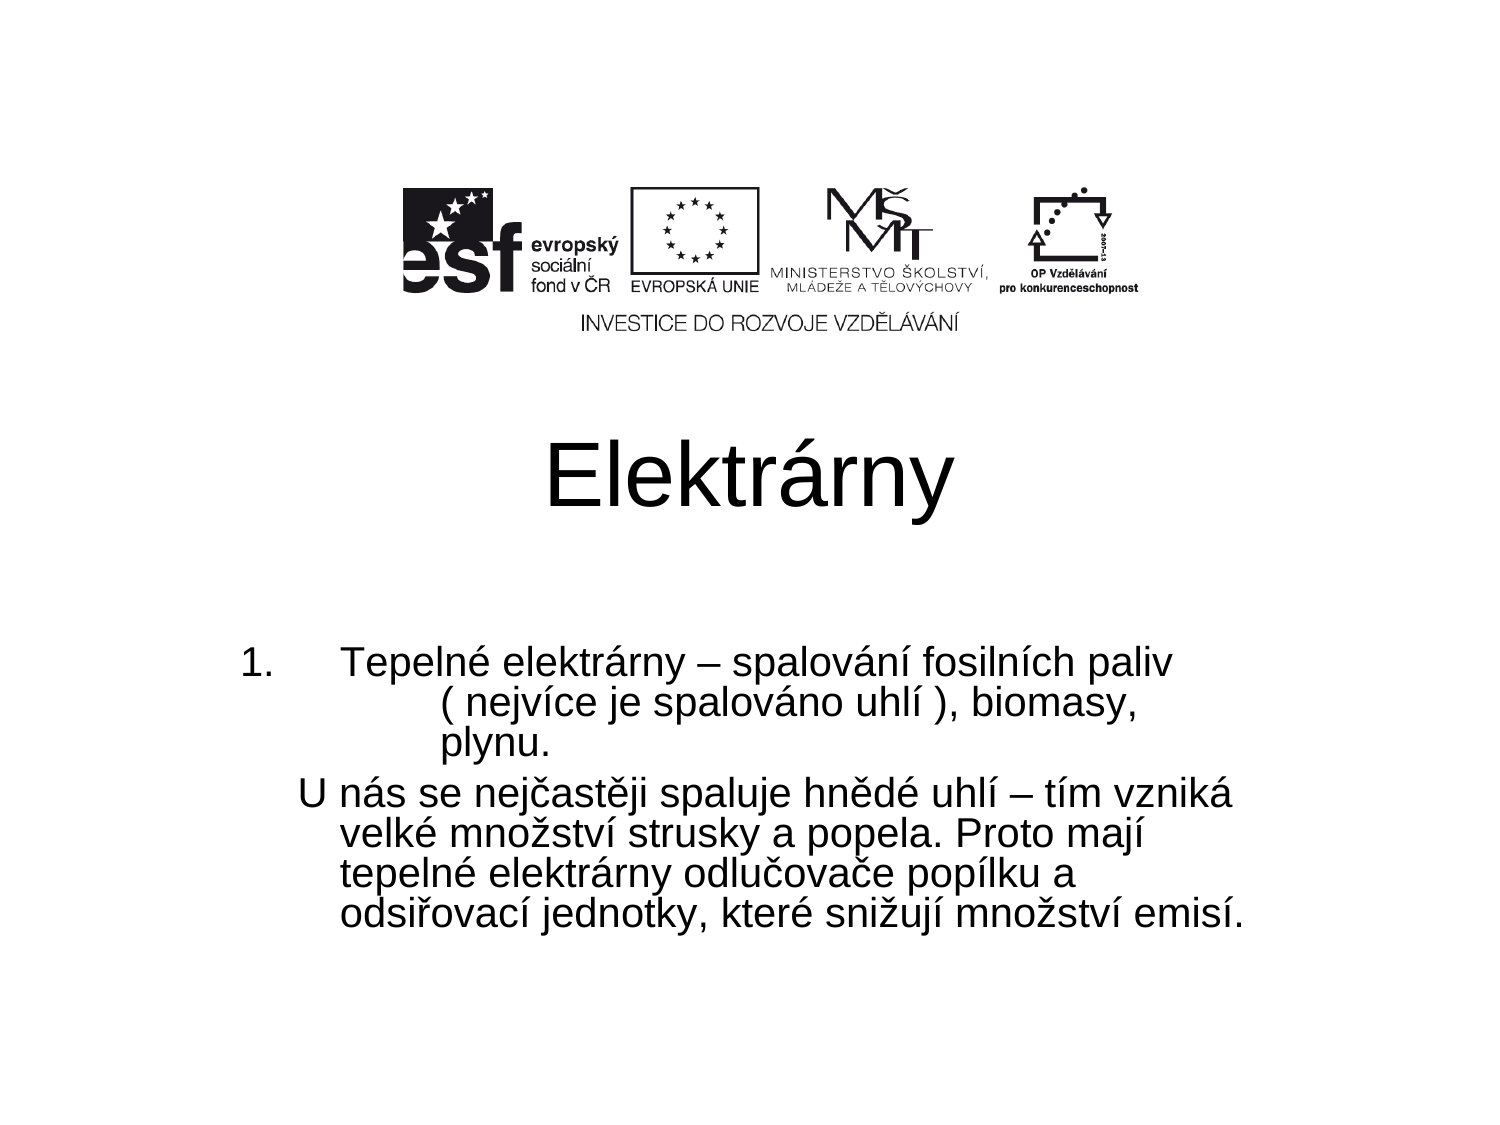

# Elektrárny
Tepelné elektrárny – spalování fosilních paliv ( nejvíce je spalováno uhlí ), biomasy, plynu.
 U nás se nejčastěji spaluje hnědé uhlí – tím vzniká velké množství strusky a popela. Proto mají tepelné elektrárny odlučovače popílku a odsiřovací jednotky, které snižují množství emisí.